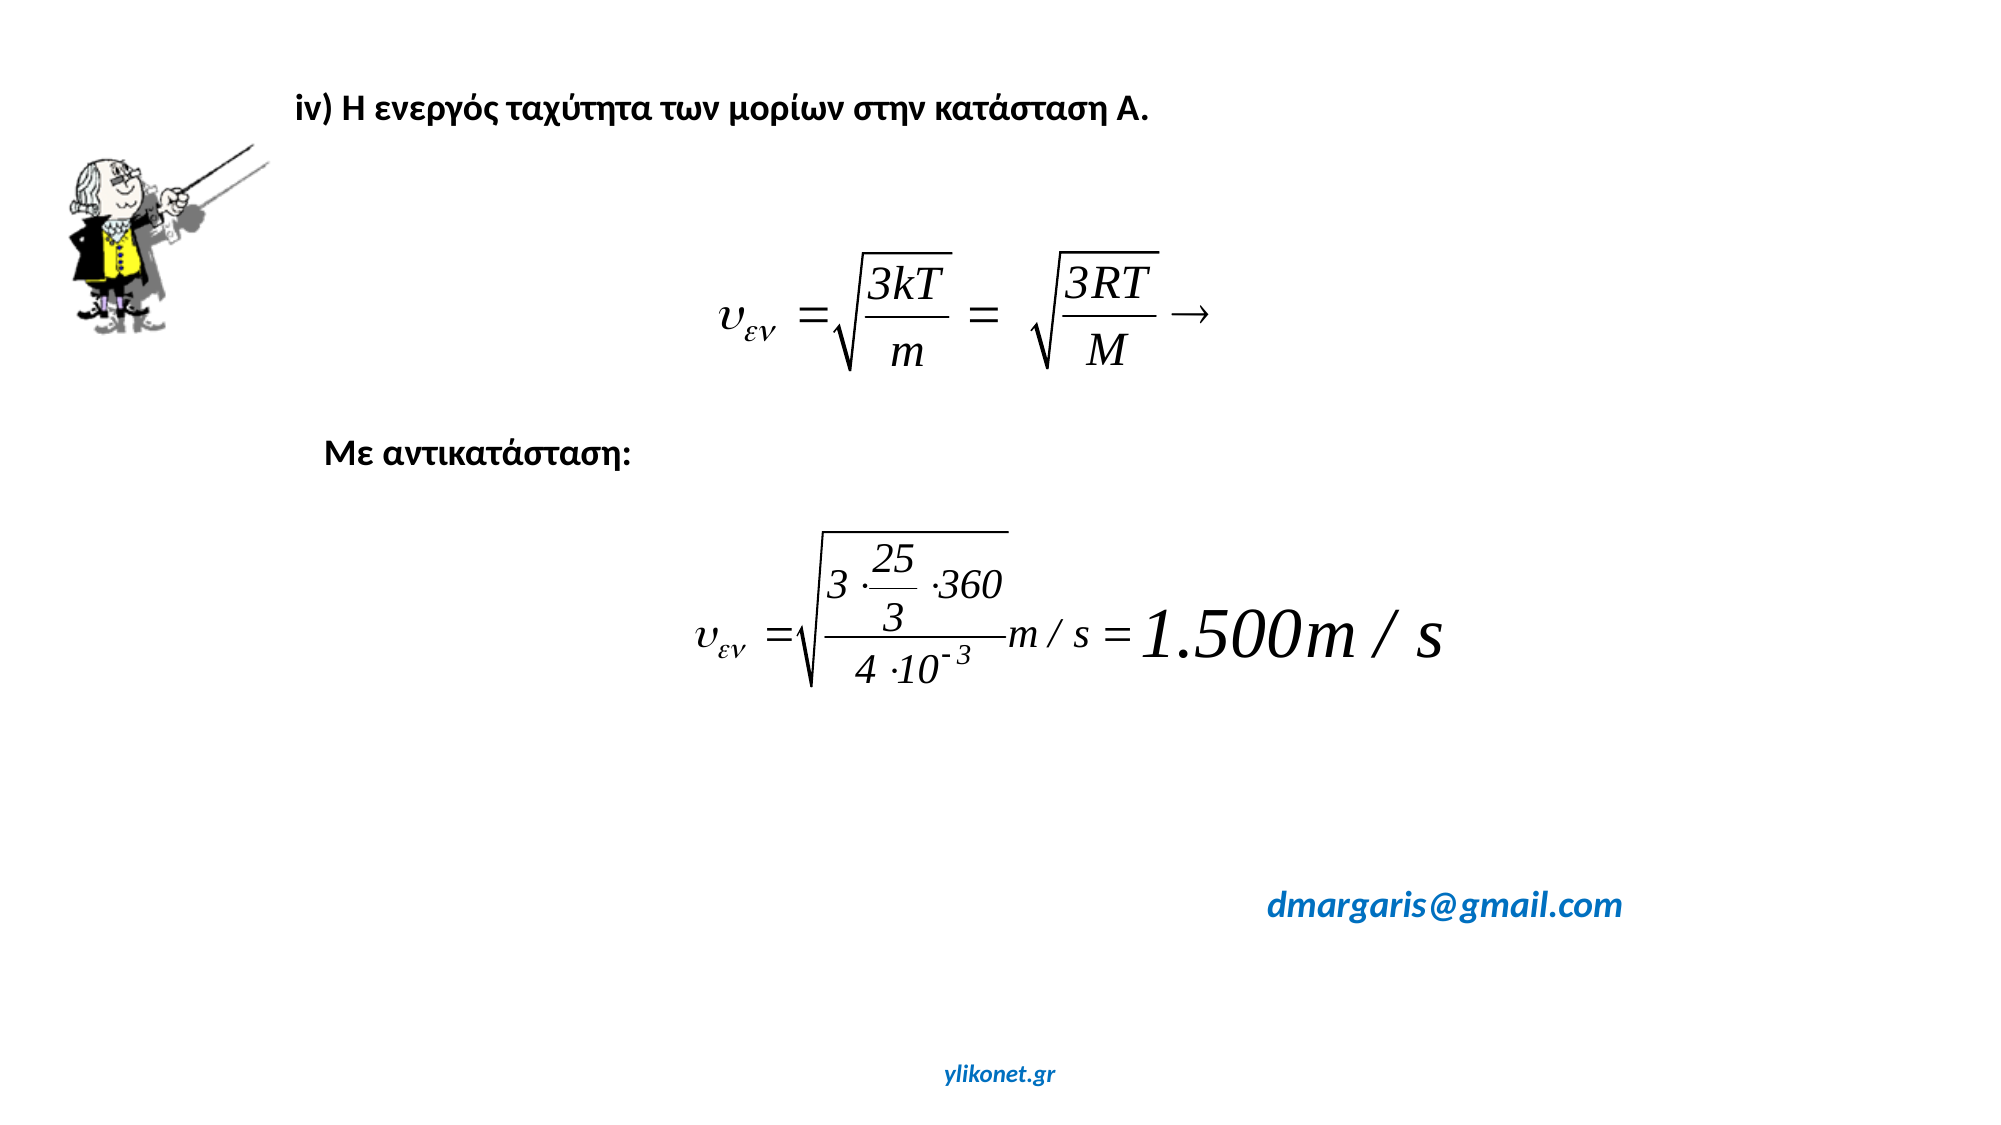

iv) Η ενεργός ταχύτητα των μορίων στην κατάσταση Α.
Με αντικατάσταση:
dmargaris@gmail.com
ylikonet.gr